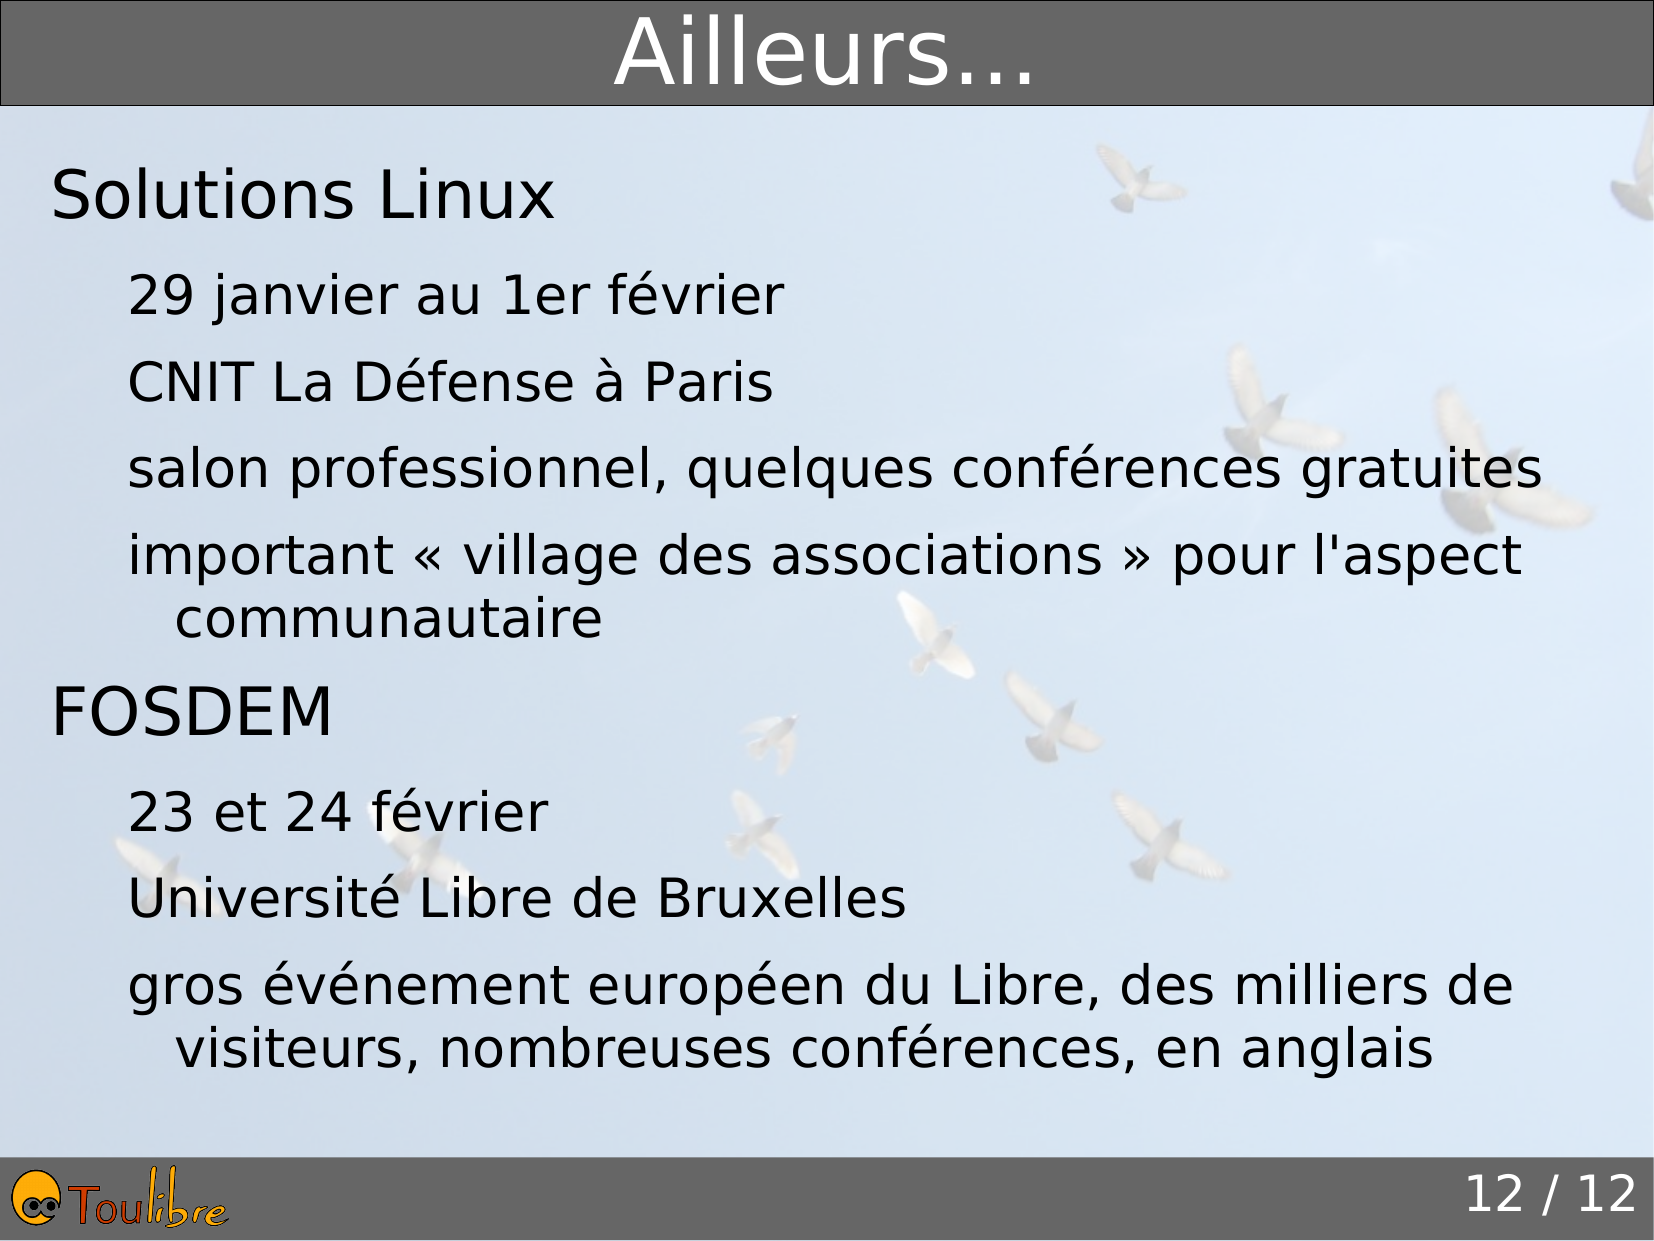

# Ailleurs...
Solutions Linux
29 janvier au 1er février
CNIT La Défense à Paris
salon professionnel, quelques conférences gratuites
important « village des associations » pour l'aspect communautaire
FOSDEM
23 et 24 février
Université Libre de Bruxelles
gros événement européen du Libre, des milliers de visiteurs, nombreuses conférences, en anglais